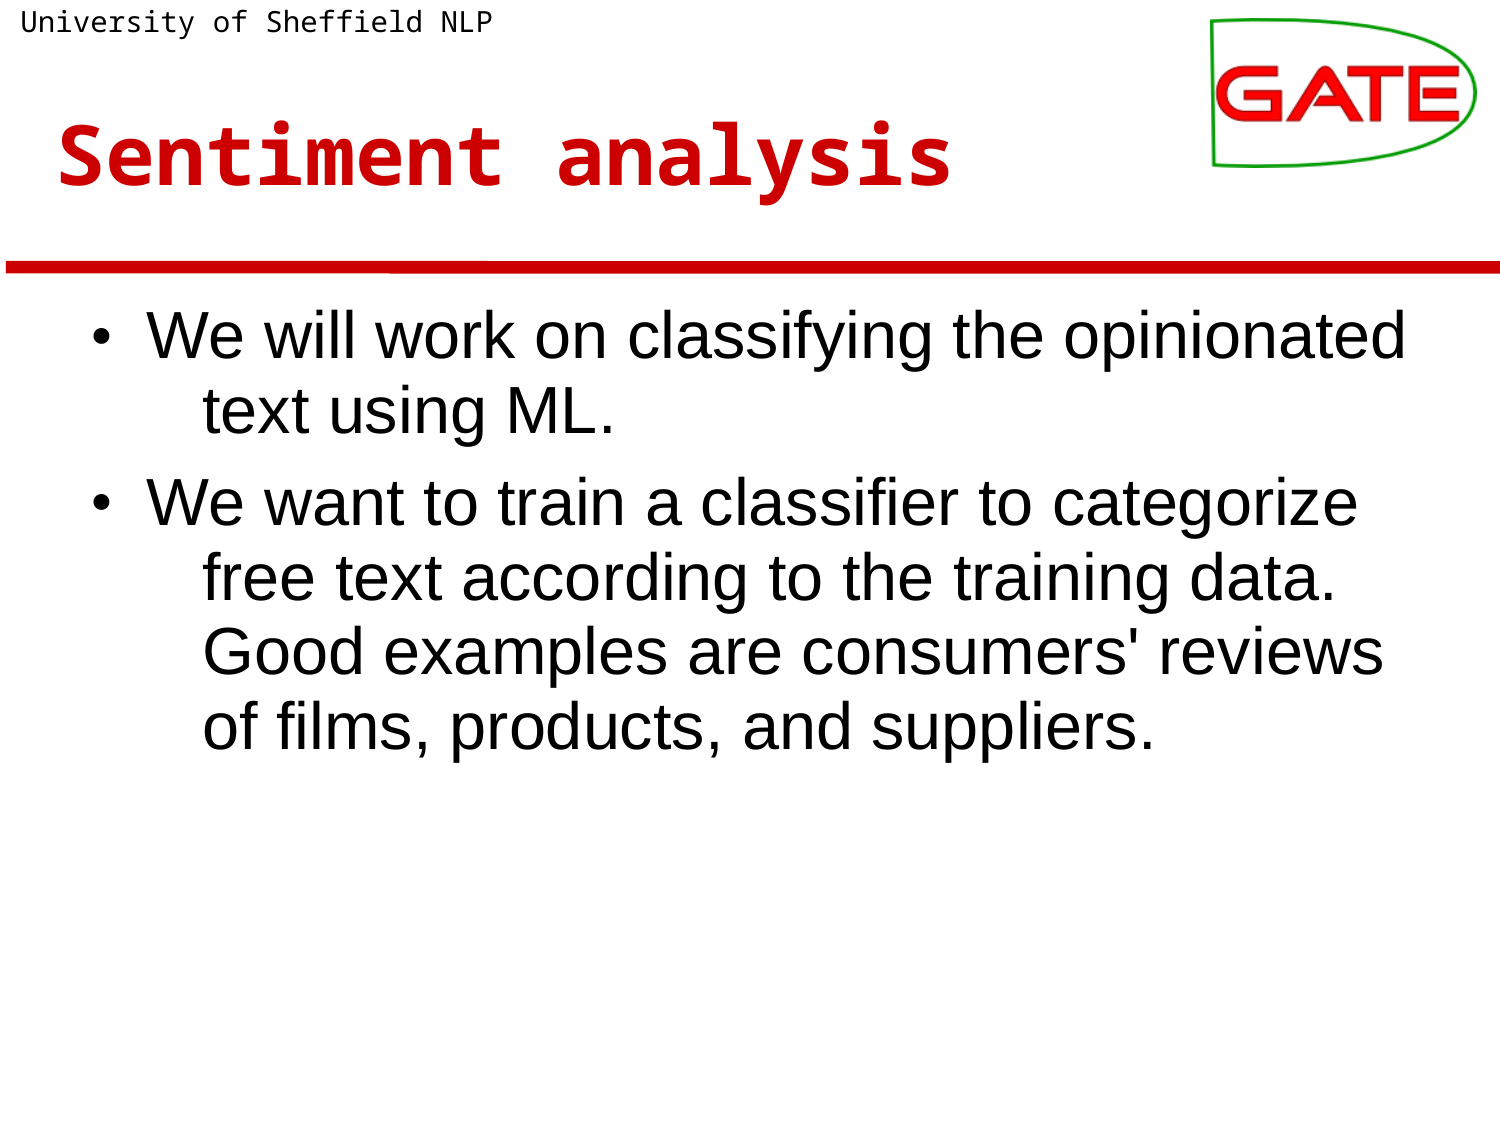

# Sentiment analysis
We will work on classifying the opinionated text using ML.
We want to train a classifier to categorize free text according to the training data. Good examples are consumers' reviews of films, products, and suppliers.